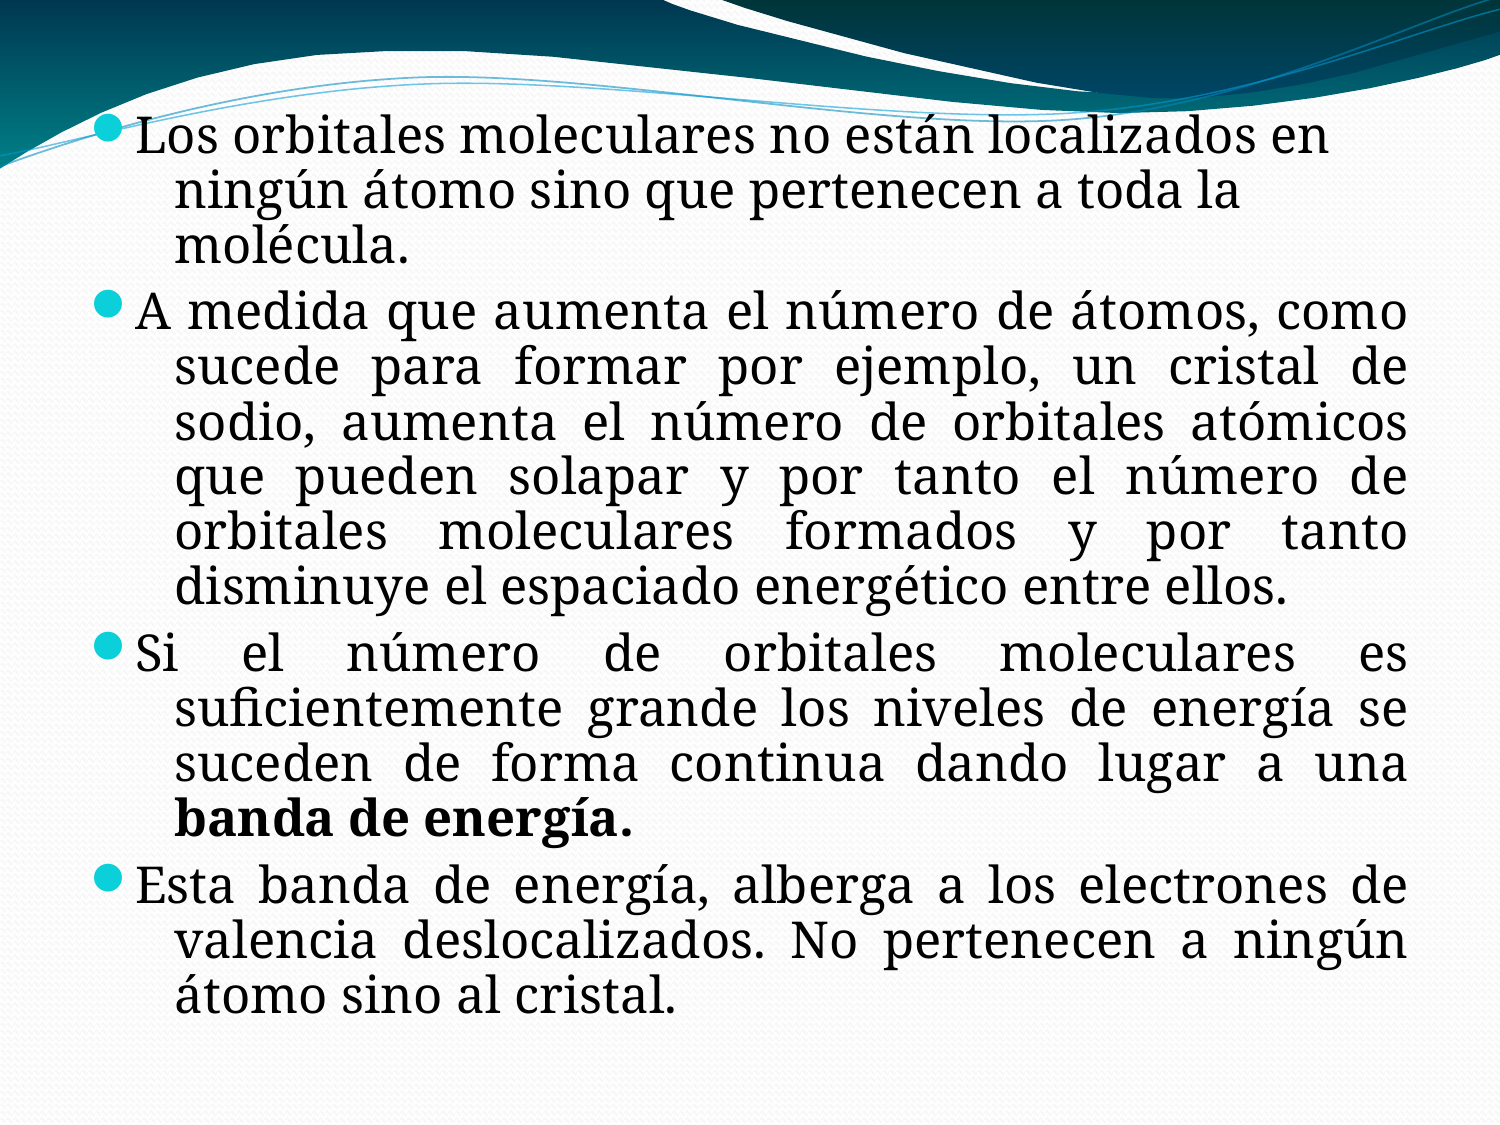

# Los orbitales moleculares no están localizados en ningún átomo sino que pertenecen a toda la molécula.
A medida que aumenta el número de átomos, como sucede para formar por ejemplo, un cristal de sodio, aumenta el número de orbitales atómicos que pueden solapar y por tanto el número de orbitales moleculares formados y por tanto disminuye el espaciado energético entre ellos.
Si el número de orbitales moleculares es suficientemente grande los niveles de energía se suceden de forma continua dando lugar a una banda de energía.
Esta banda de energía, alberga a los electrones de valencia deslocalizados. No pertenecen a ningún átomo sino al cristal.